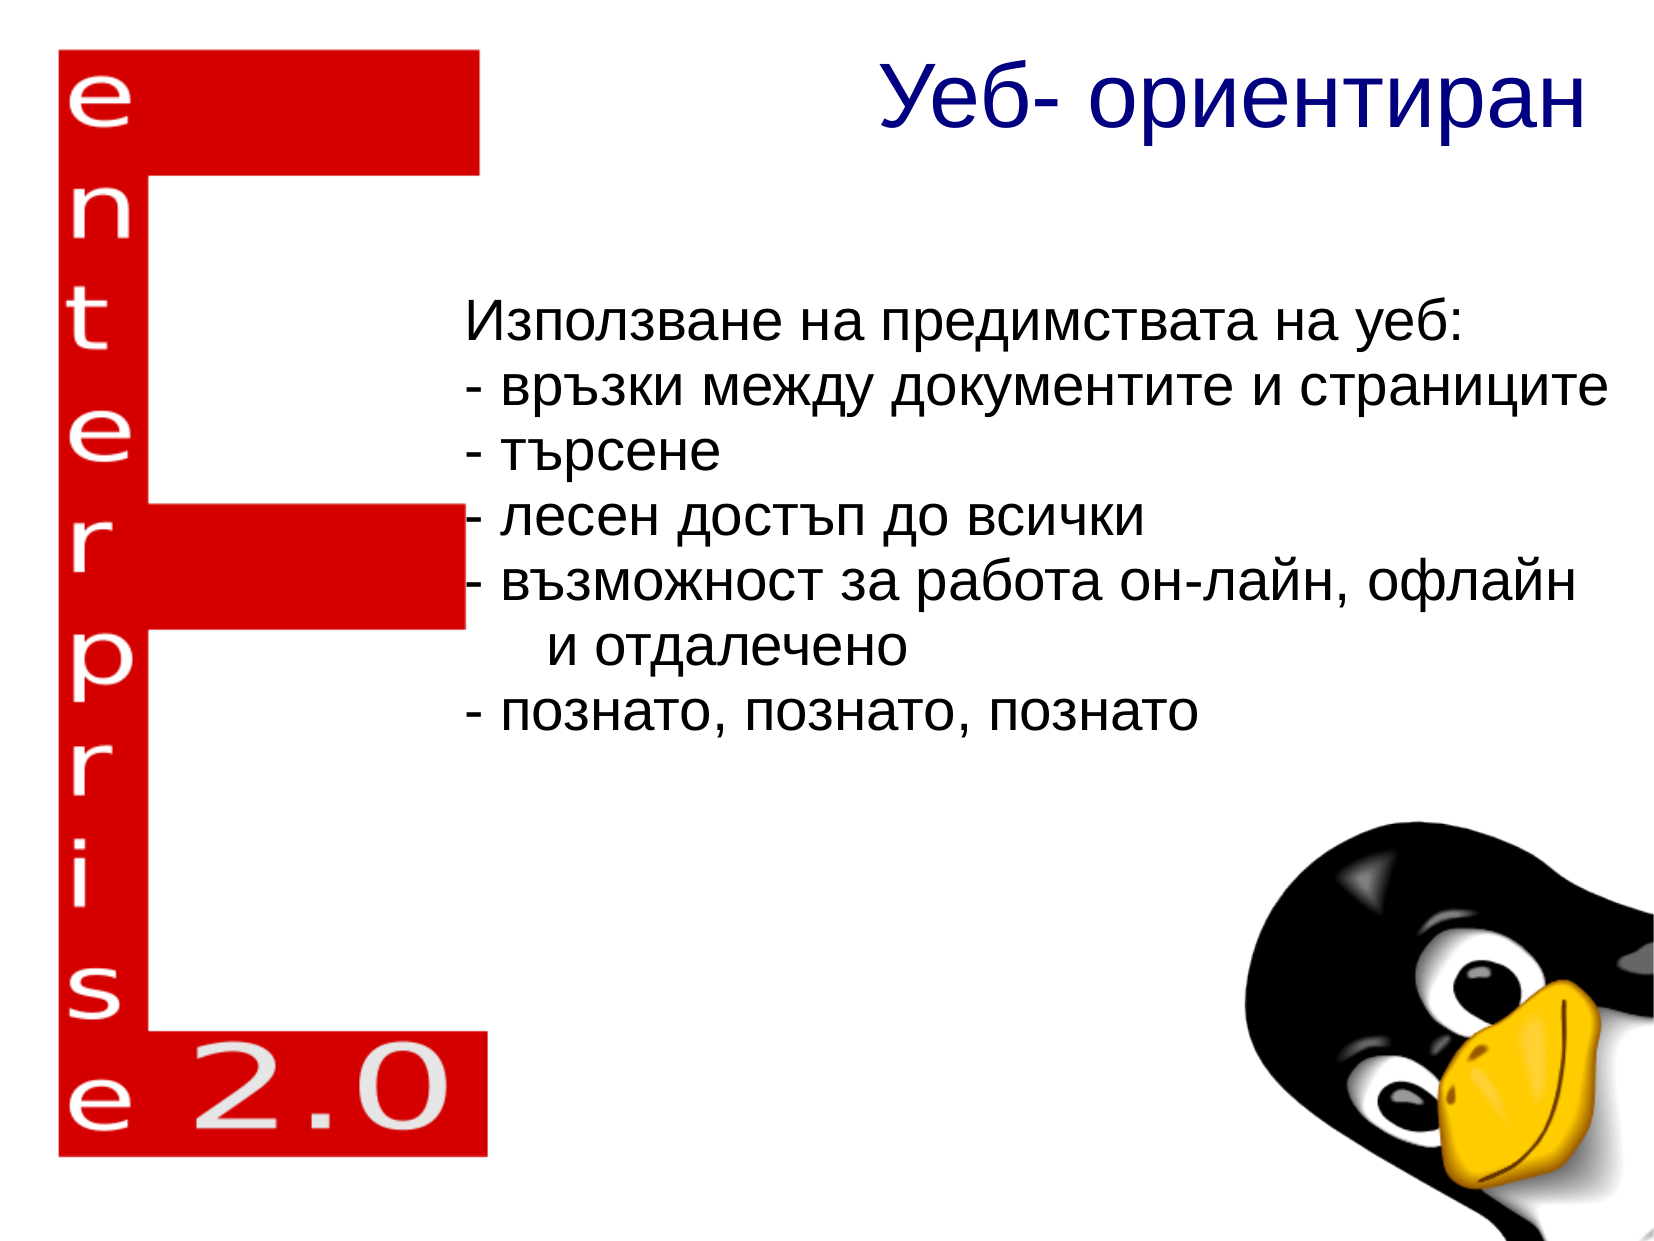

Уеб- ориентиран
Използване на предимствата на уеб:
- връзки между документите и страниците
- търсене
- лесен достъп до всички
- възможност за работа он-лайн, офлайн
 и отдалечено
- познато, познато, познато